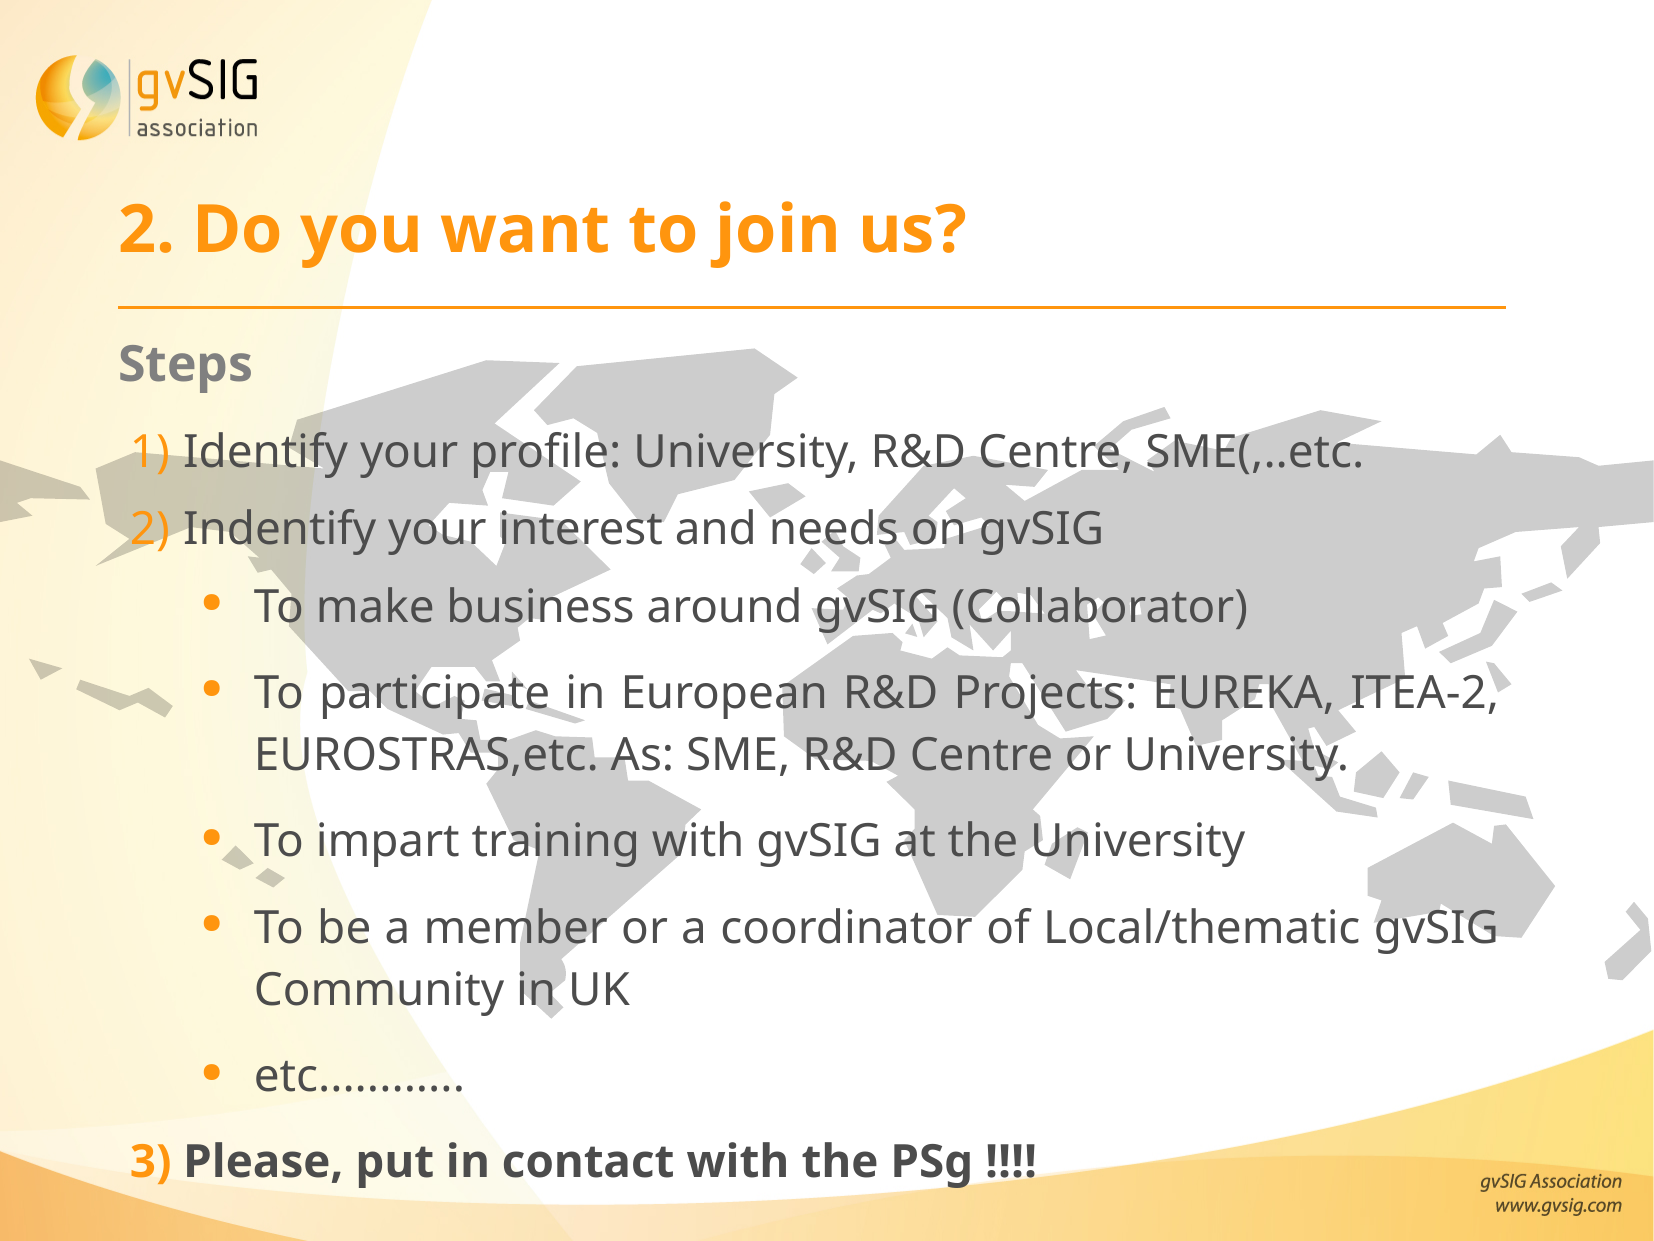

# 2. Do you want to join us?
Steps
Identify your profile: University, R&D Centre, SME(,..etc.
Indentify your interest and needs on gvSIG
To make business around gvSIG (Collaborator)
To participate in European R&D Projects: EUREKA, ITEA-2, EUROSTRAS,etc. As: SME, R&D Centre or University.
To impart training with gvSIG at the University
To be a member or a coordinator of Local/thematic gvSIG Community in UK
etc............
Please, put in contact with the PSg !!!!